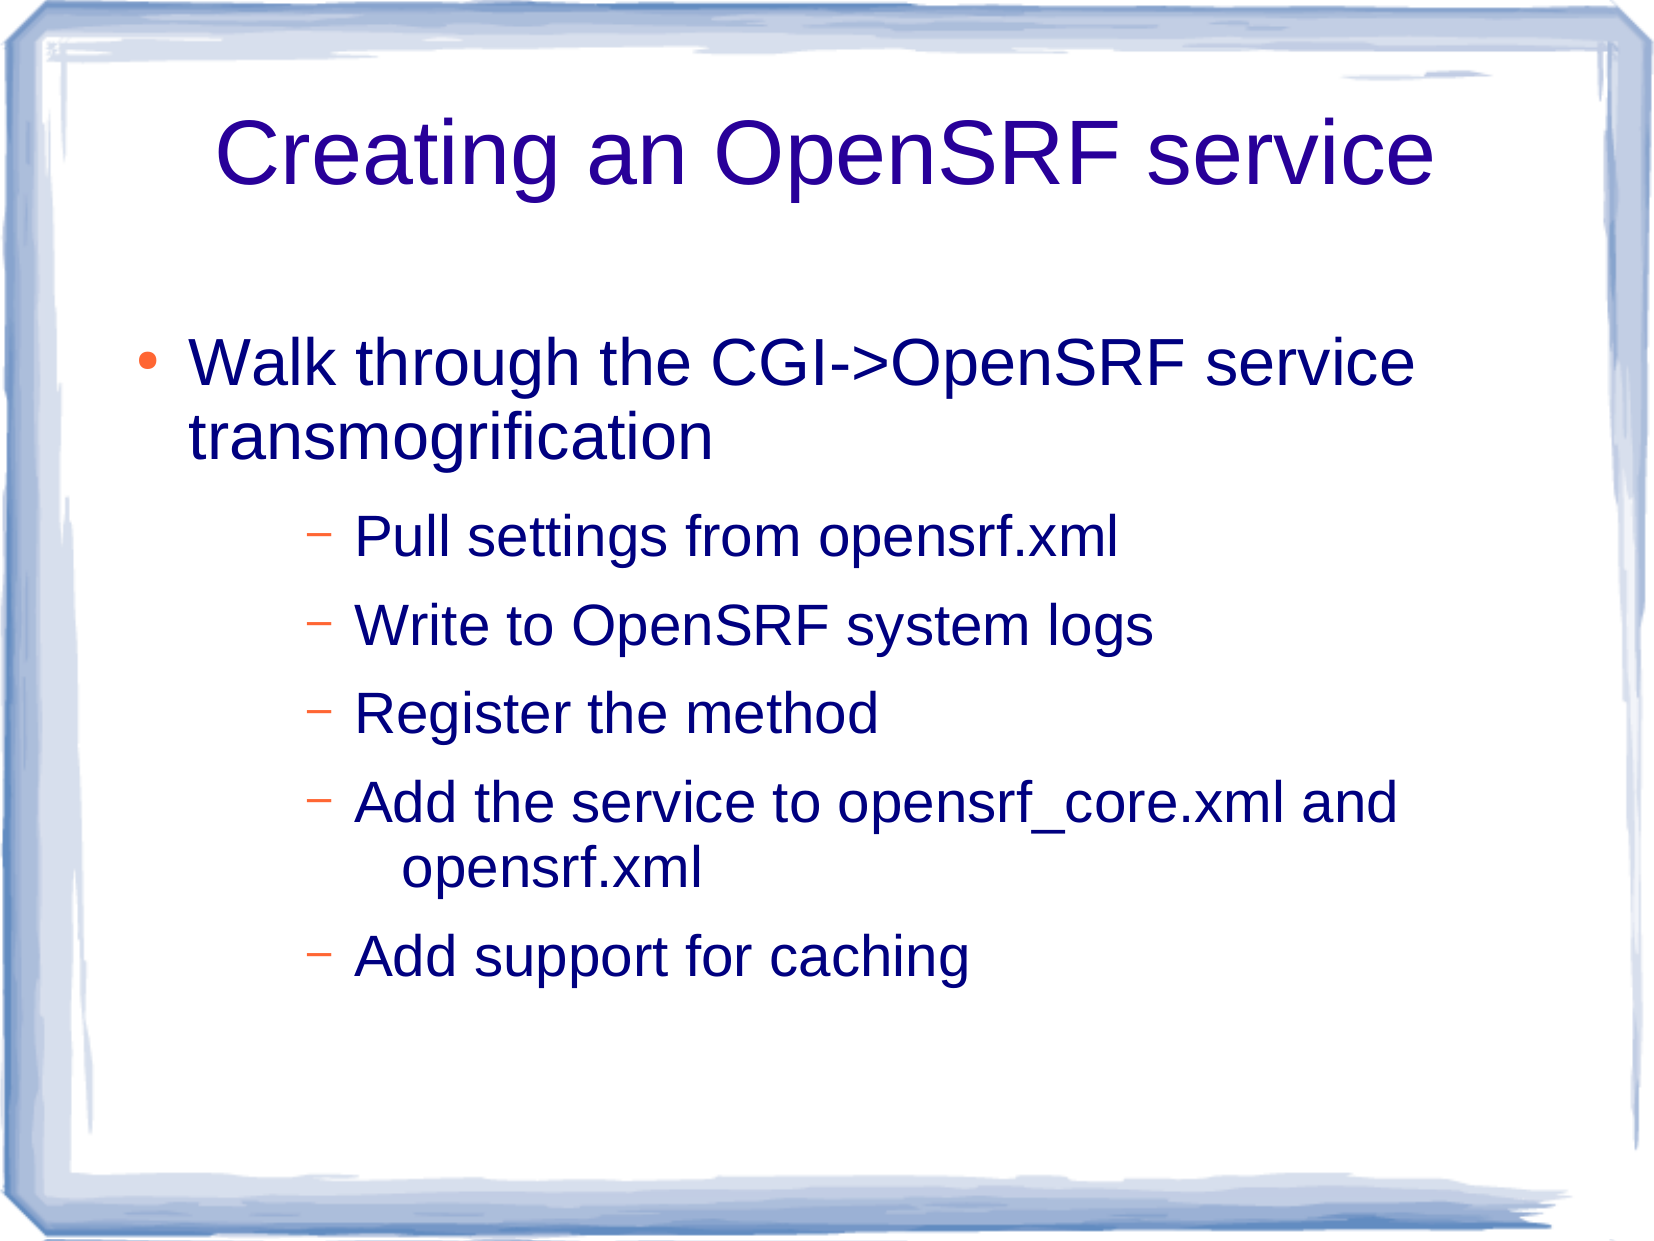

# Creating an OpenSRF service
Walk through the CGI->OpenSRF service transmogrification
Pull settings from opensrf.xml
Write to OpenSRF system logs
Register the method
Add the service to opensrf_core.xml and opensrf.xml
Add support for caching